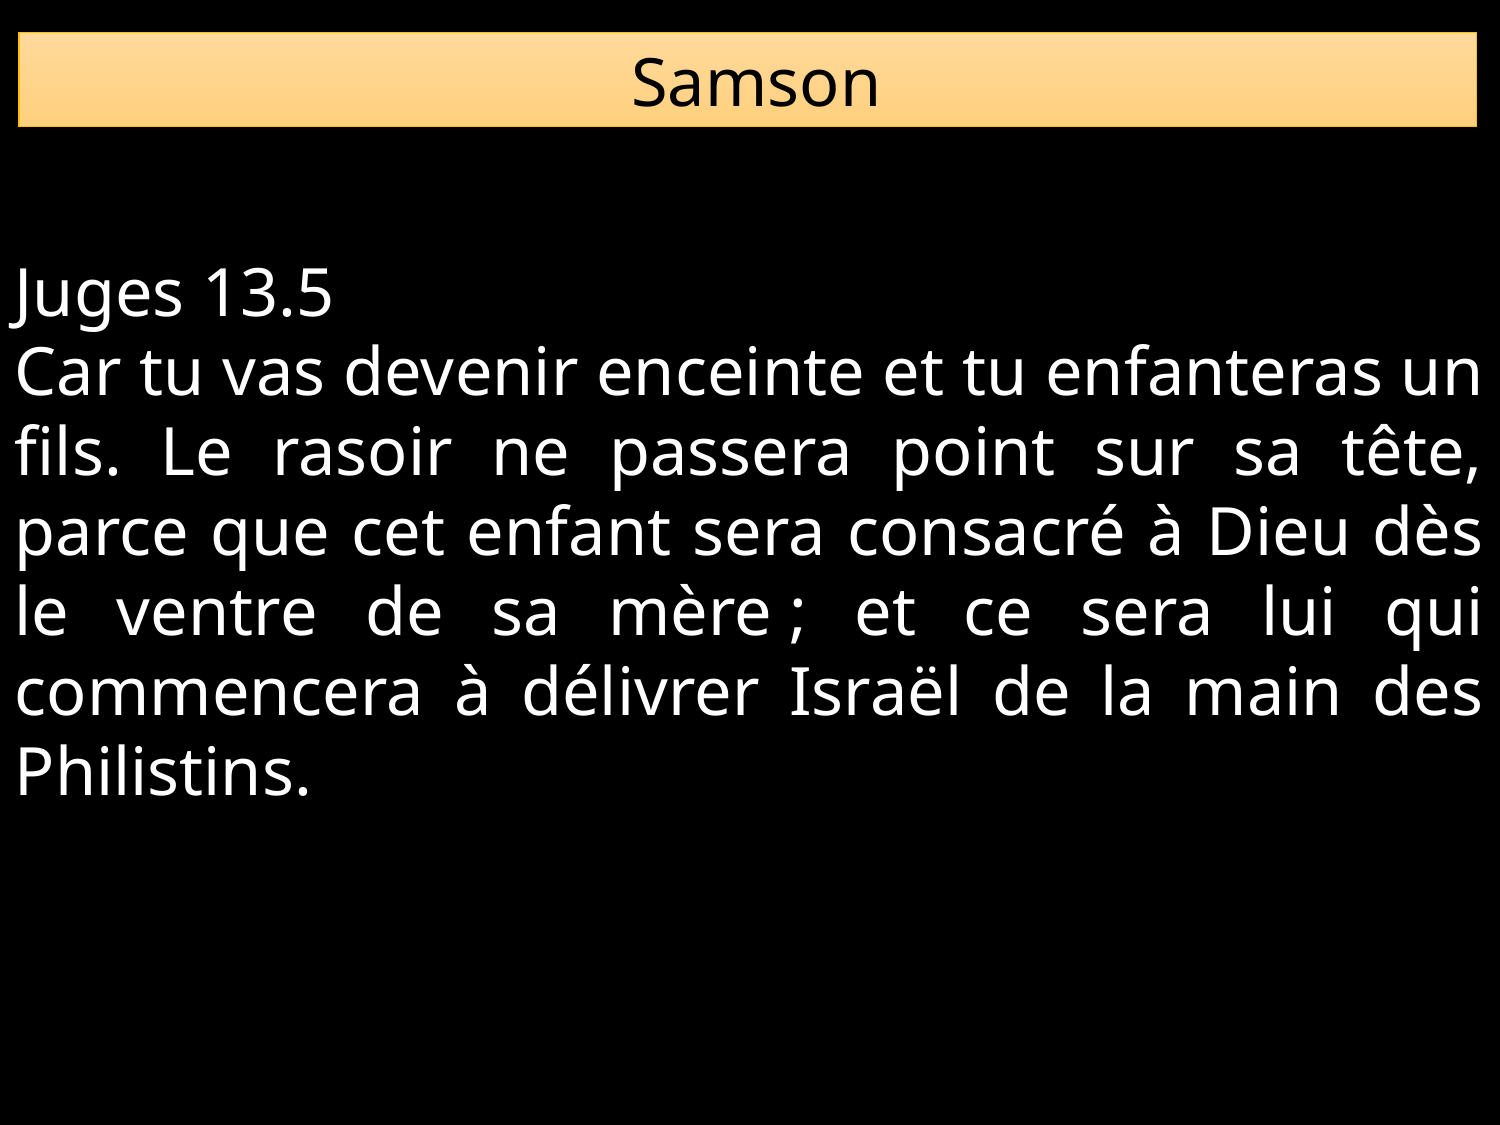

Samson
Juges 13.5
Car tu vas devenir enceinte et tu enfanteras un fils. Le rasoir ne passera point sur sa tête, parce que cet enfant sera consacré à Dieu dès le ventre de sa mère ; et ce sera lui qui commencera à délivrer Israël de la main des Philistins.